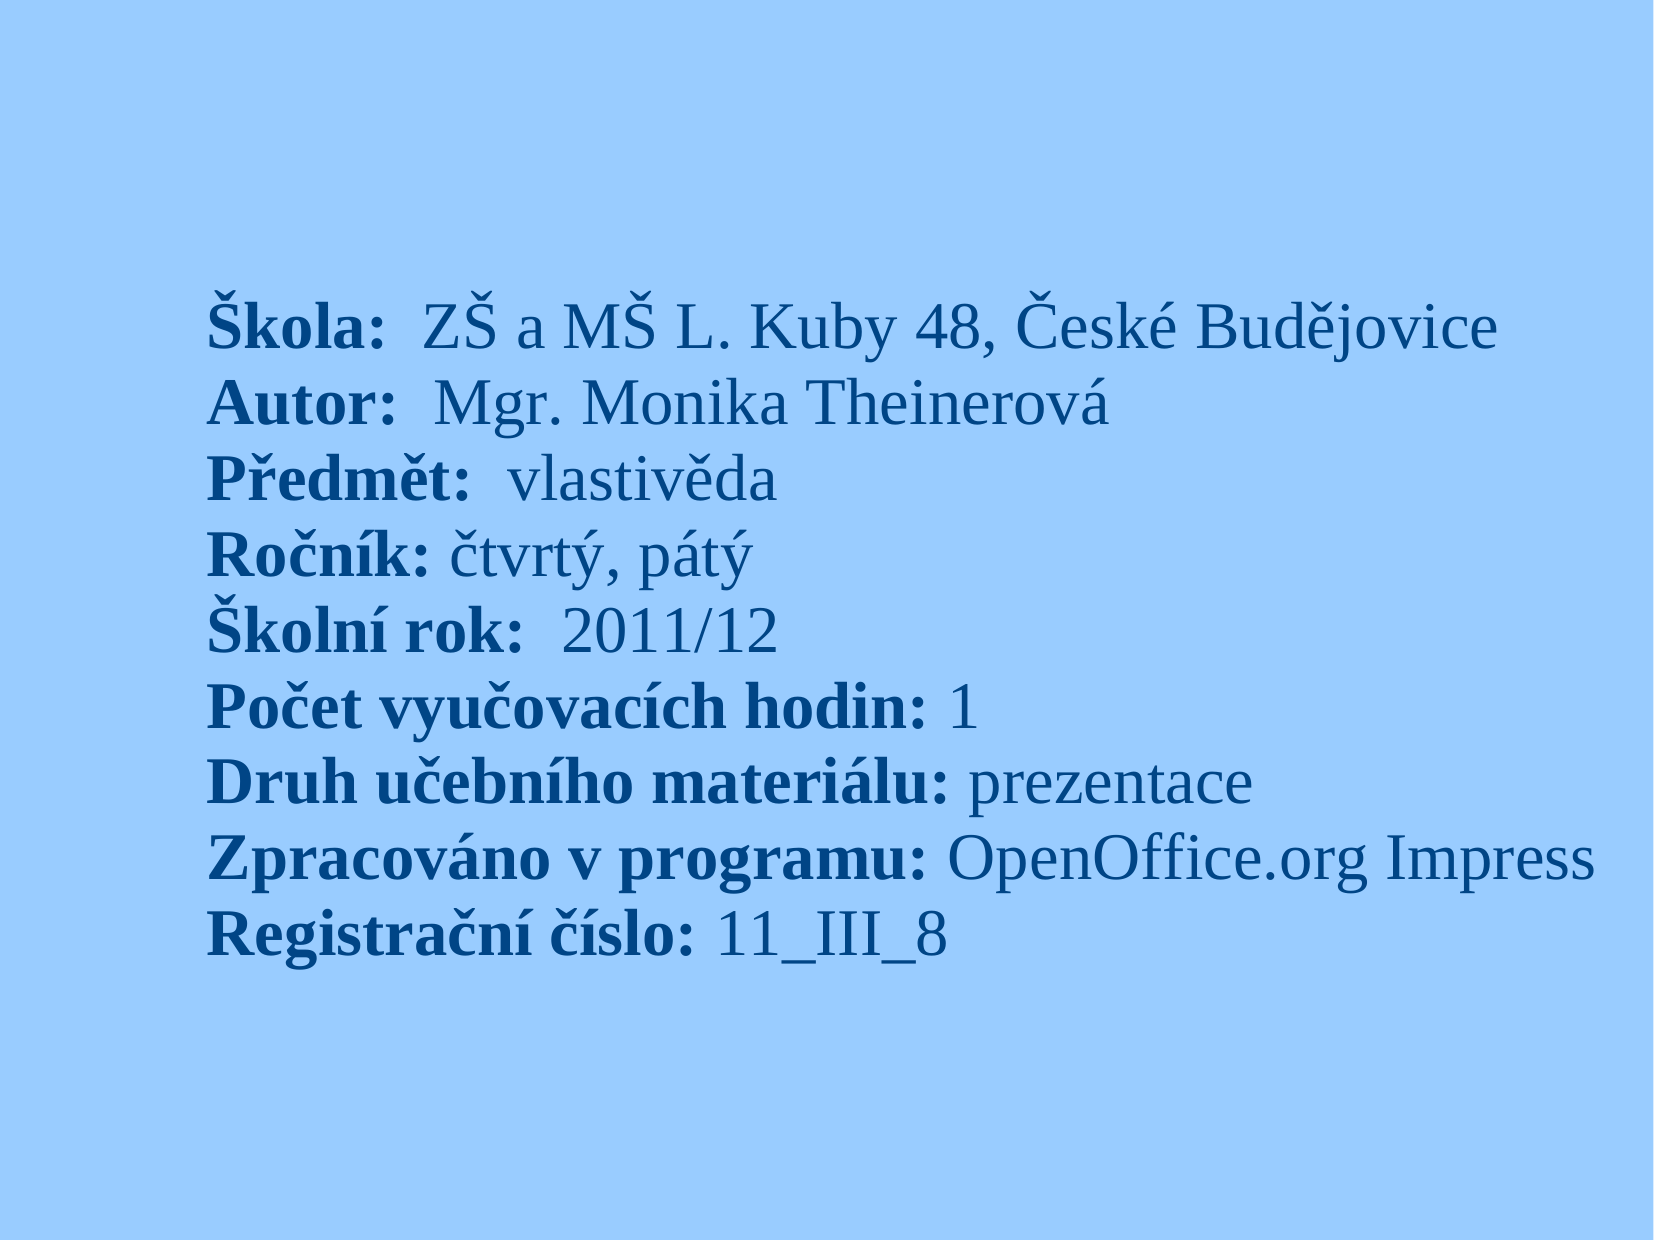

Škola: ZŠ a MŠ L. Kuby 48, České Budějovice
Autor: Mgr. Monika Theinerová
Předmět: vlastivěda
Ročník: čtvrtý, pátý
Školní rok: 2011/12
Počet vyučovacích hodin: 1
Druh učebního materiálu: prezentace
Zpracováno v programu: OpenOffice.org Impress
Registrační číslo: 11_III_8